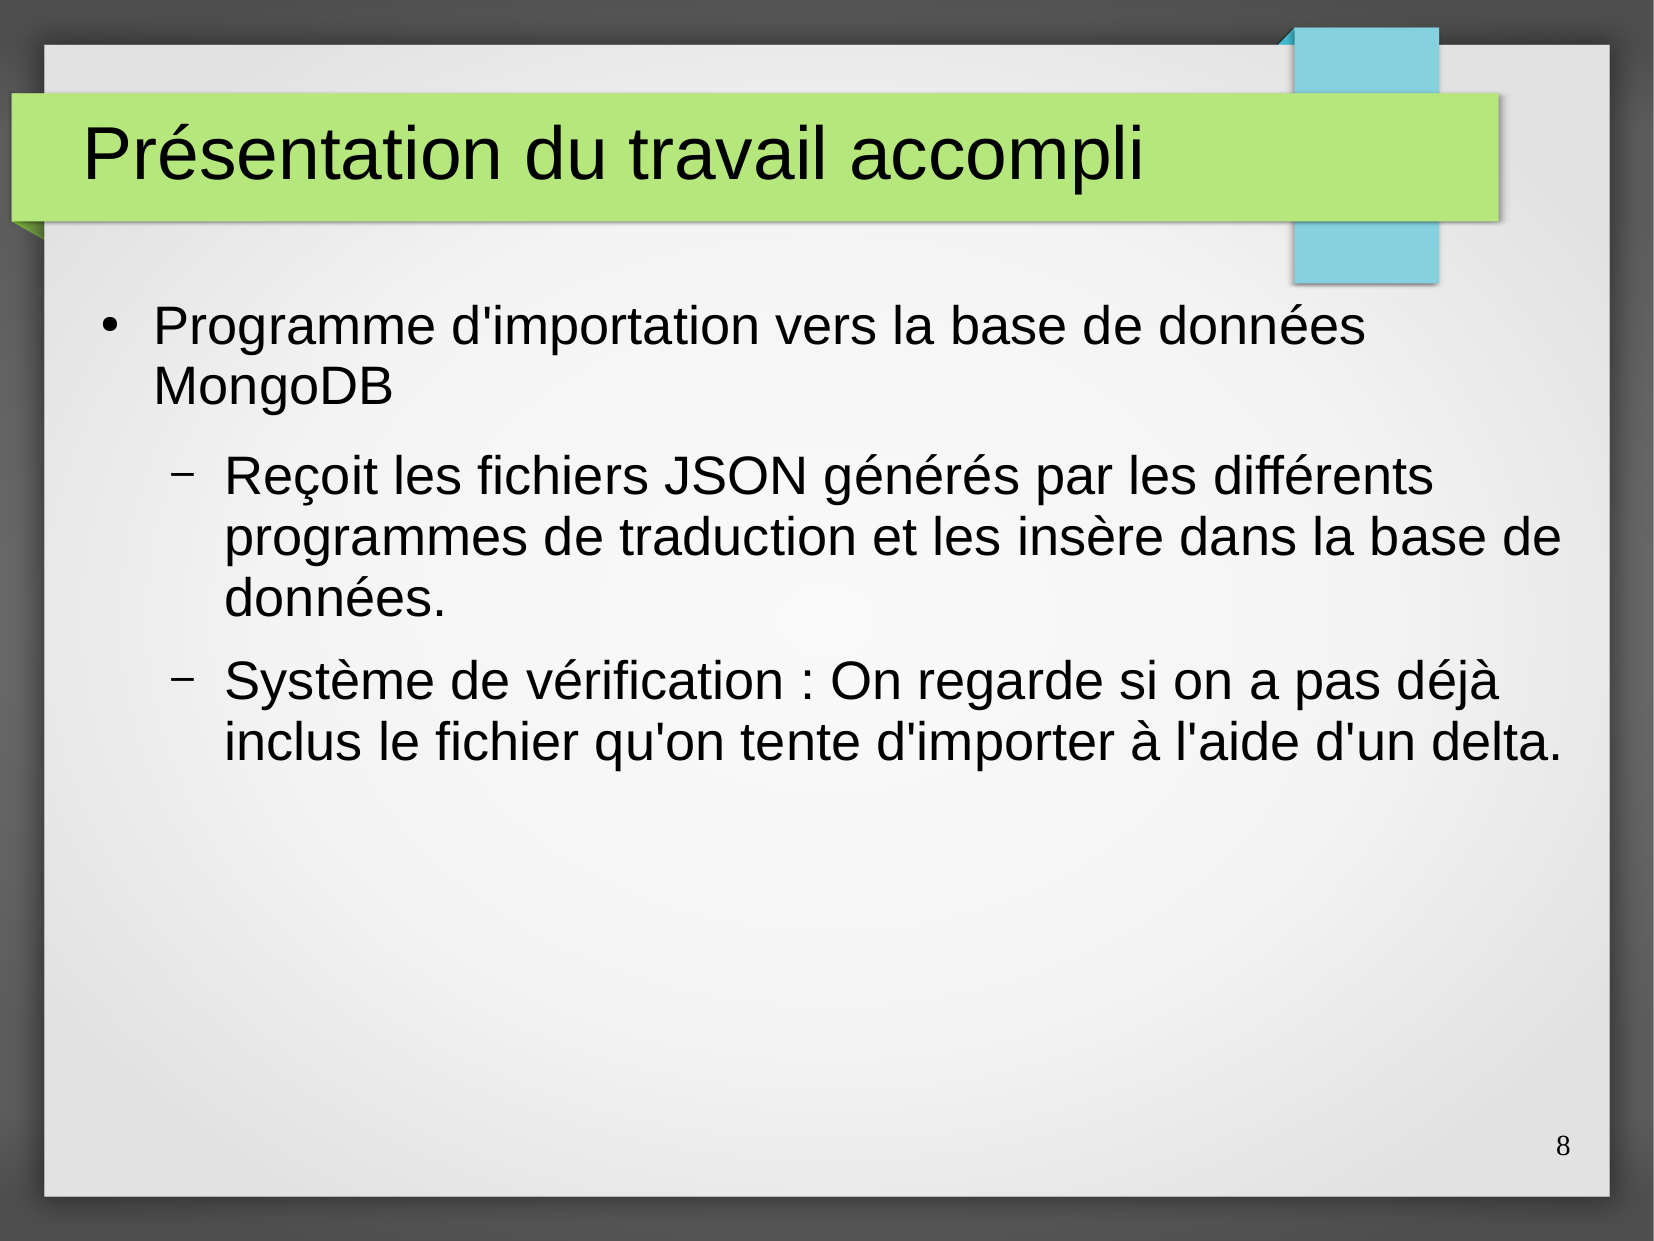

# Présentation du travail accompli
Programme d'importation vers la base de données MongoDB
Reçoit les fichiers JSON générés par les différents programmes de traduction et les insère dans la base de données.
Système de vérification : On regarde si on a pas déjà inclus le fichier qu'on tente d'importer à l'aide d'un delta.
8